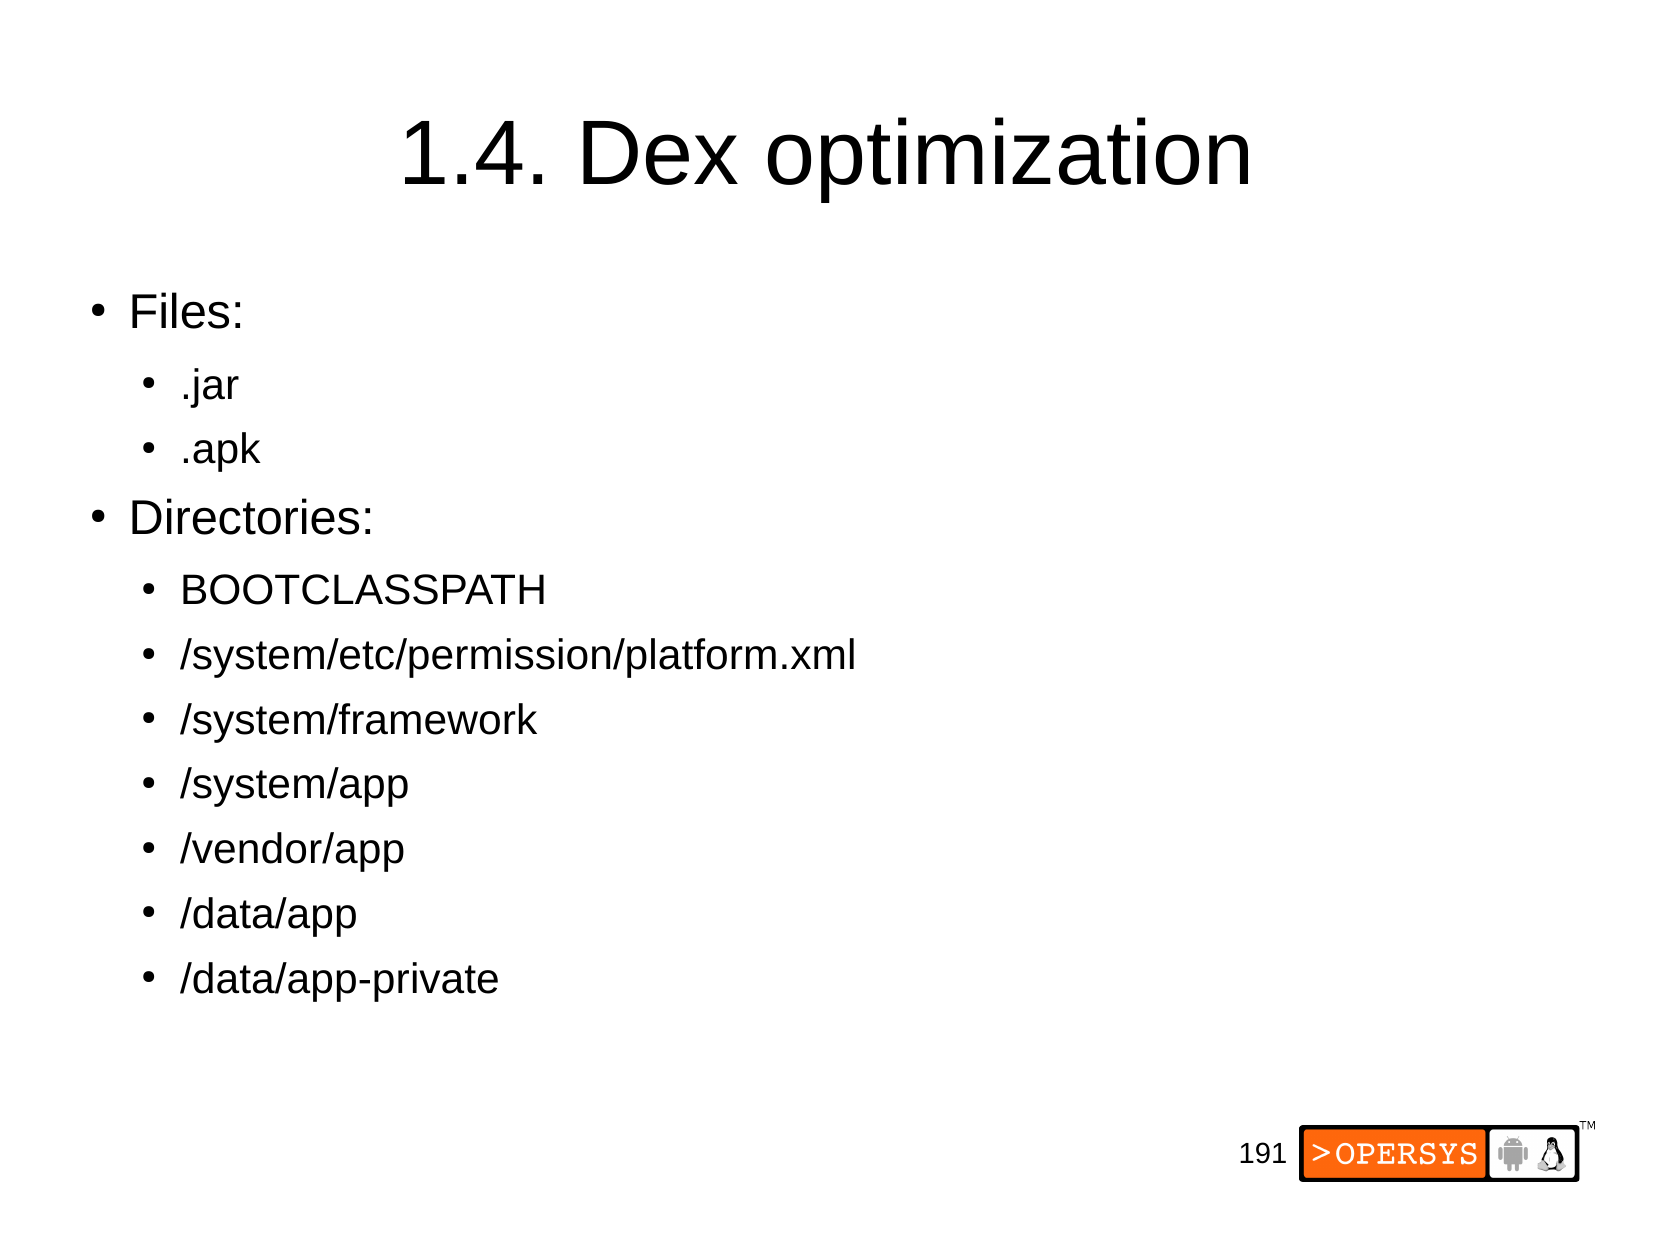

# 1.4. Dex optimization
Files:
.jar
.apk
Directories:
BOOTCLASSPATH
/system/etc/permission/platform.xml
/system/framework
/system/app
/vendor/app
/data/app
/data/app-private